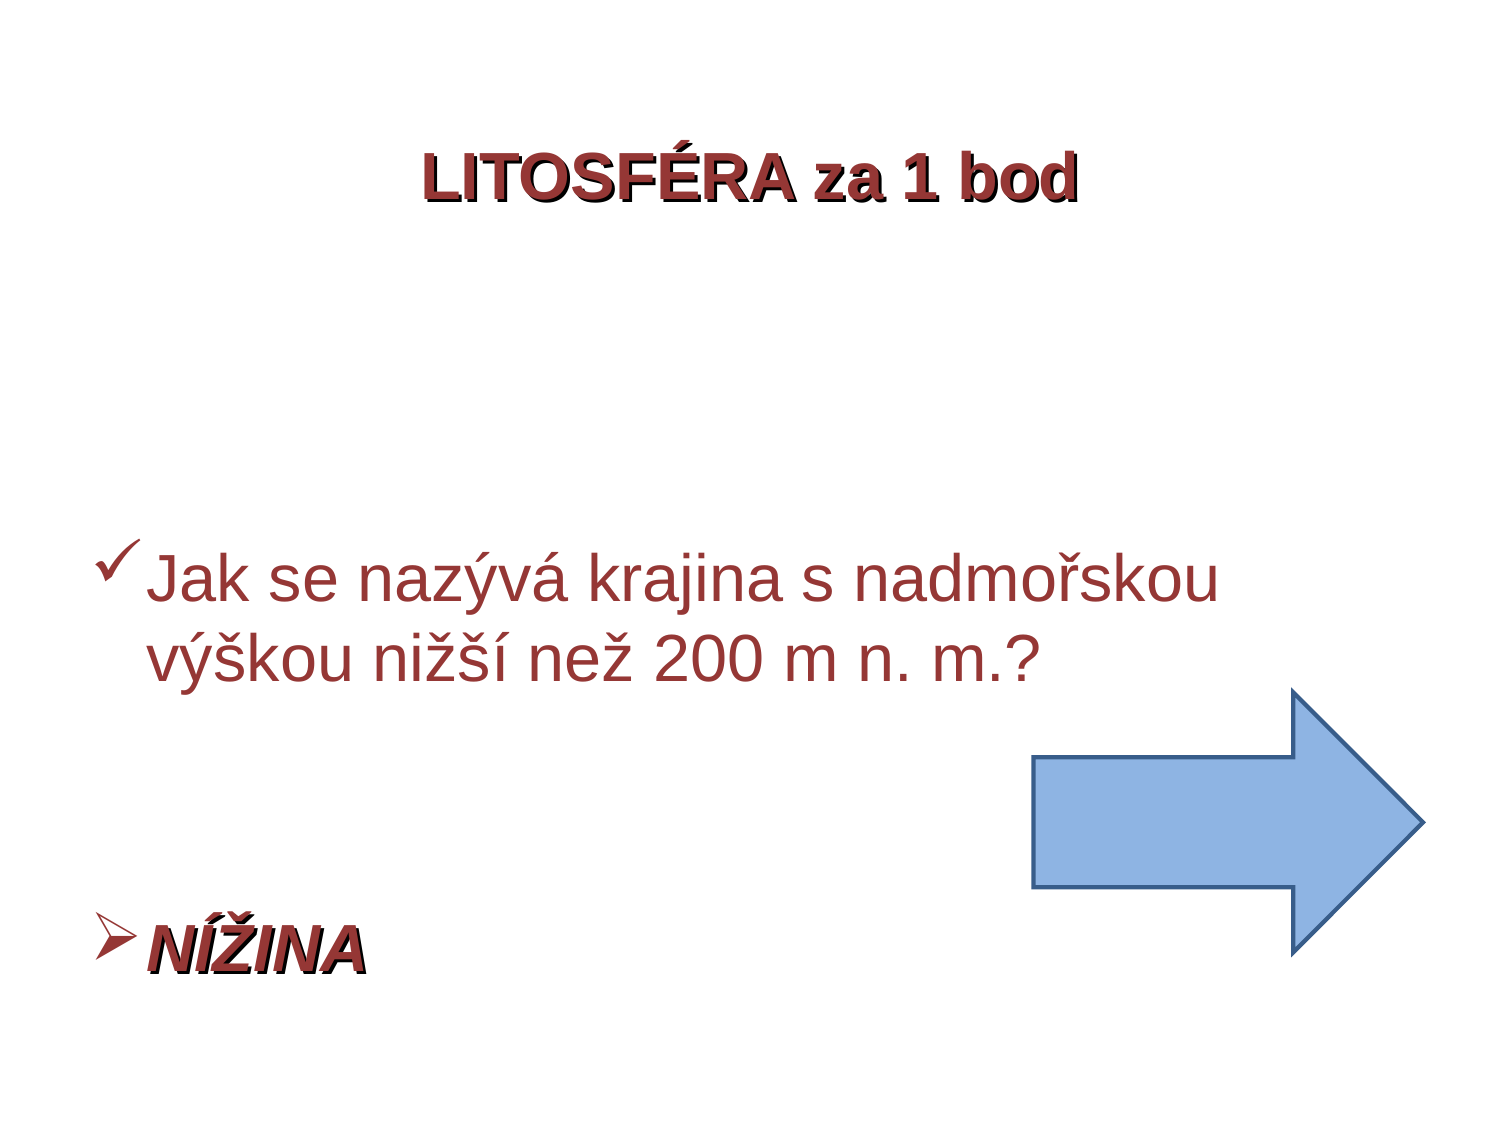

# LITOSFÉRA za 1 bod
Jak se nazývá krajina s nadmořskou výškou nižší než 200 m n. m.?
NÍŽINA